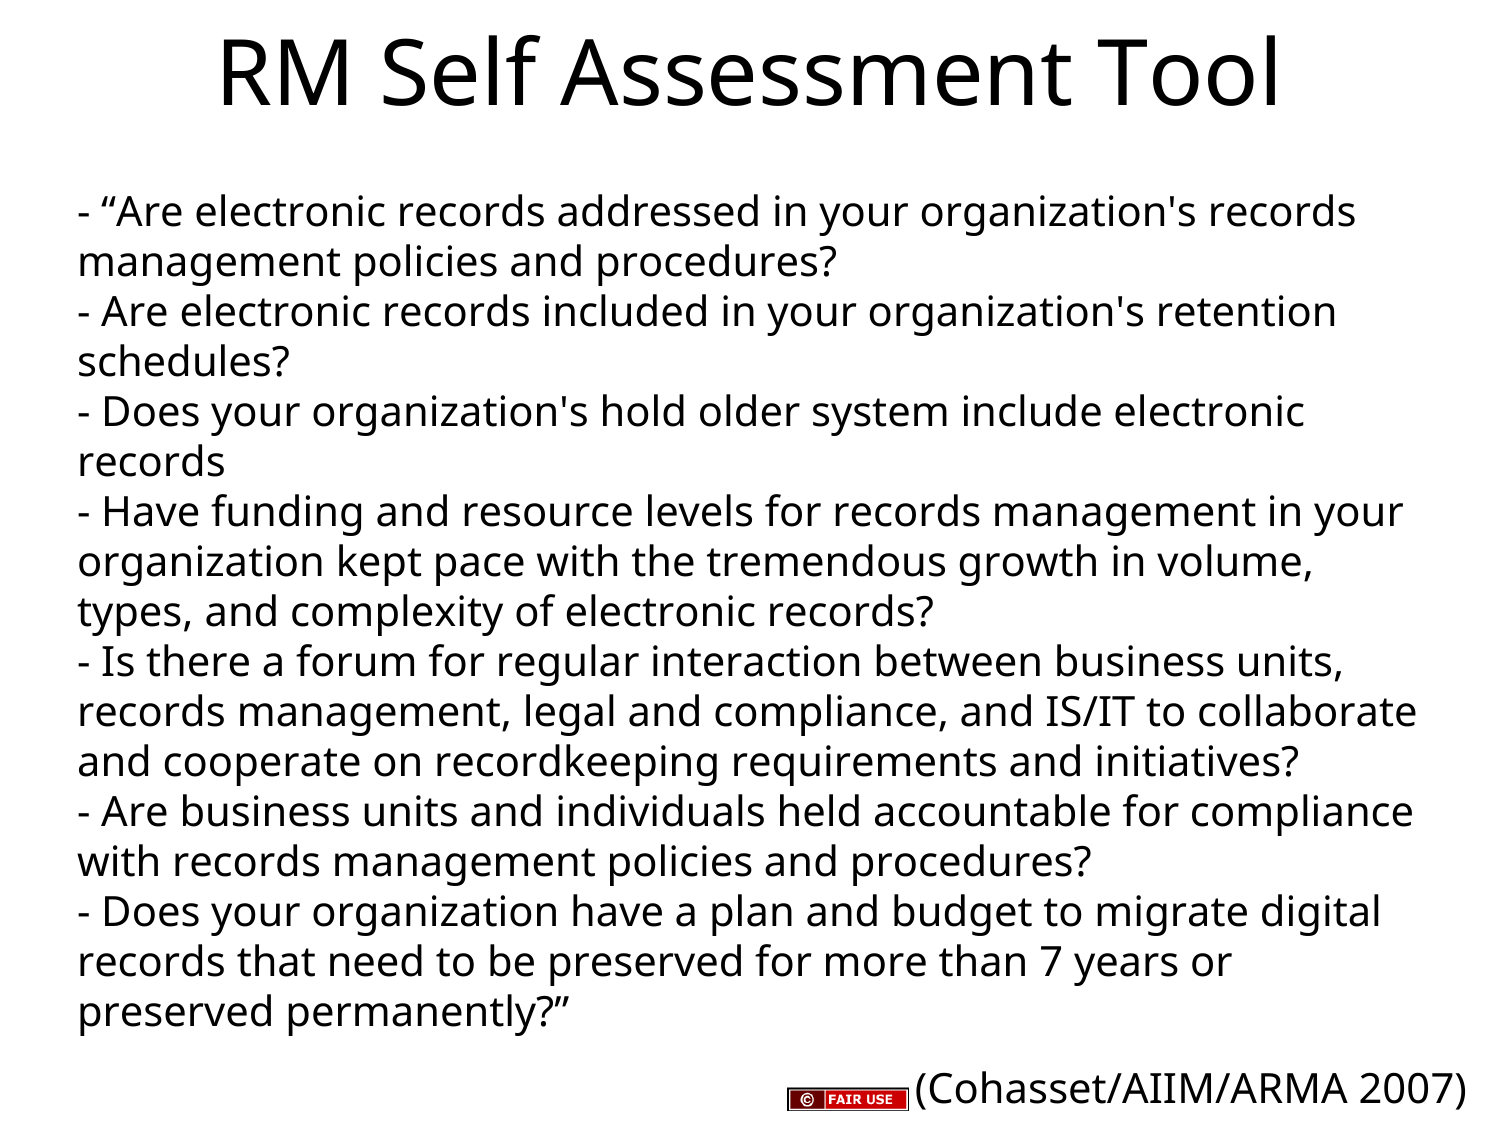

# RM Self Assessment Tool
- “Are electronic records addressed in your organization's records management policies and procedures?
- Are electronic records included in your organization's retention schedules?
- Does your organization's hold older system include electronic records
- Have funding and resource levels for records management in your organization kept pace with the tremendous growth in volume, types, and complexity of electronic records?
- Is there a forum for regular interaction between business units, records management, legal and compliance, and IS/IT to collaborate and cooperate on recordkeeping requirements and initiatives?
- Are business units and individuals held accountable for compliance with records management policies and procedures?
- Does your organization have a plan and budget to migrate digital records that need to be preserved for more than 7 years or preserved permanently?”
						(Cohasset/AIIM/ARMA 2007)